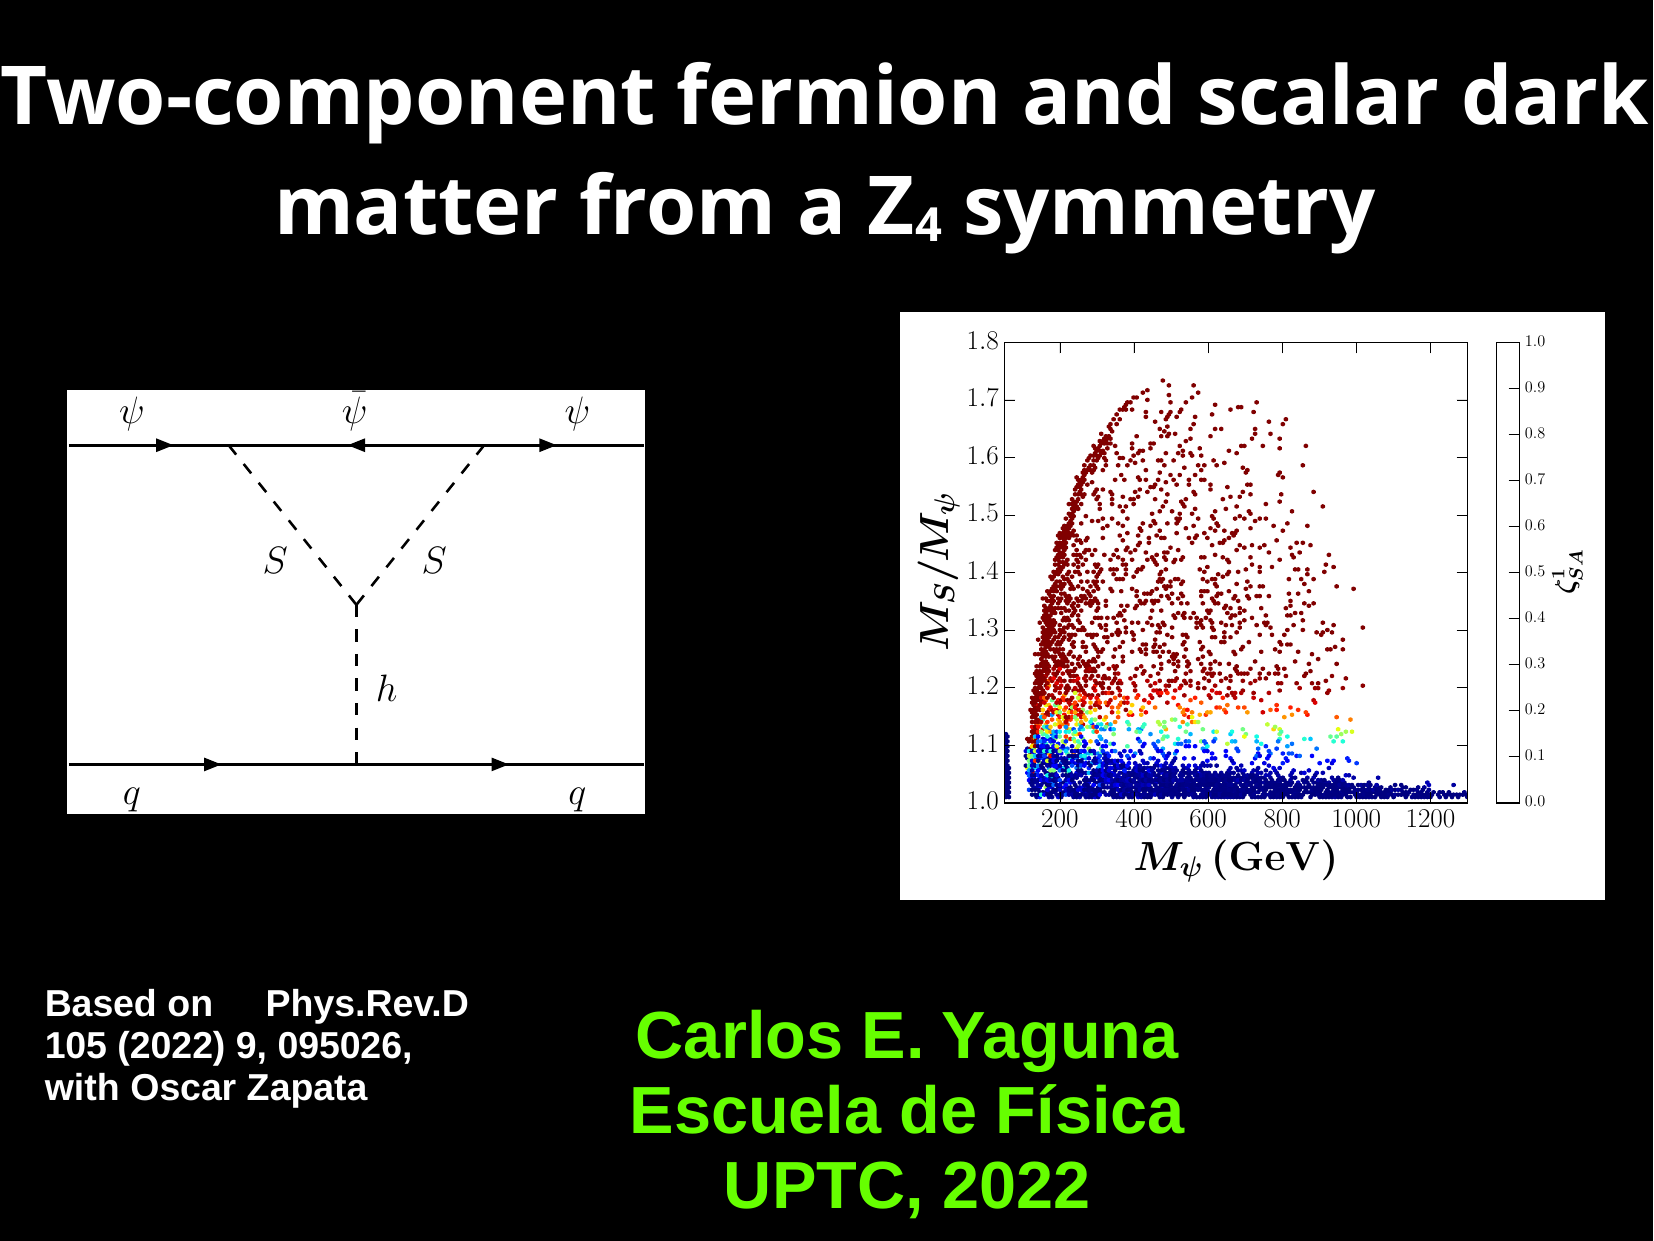

Two-component fermion and scalar dark matter from a Z4 symmetry
Based on Phys.Rev.D 105 (2022) 9, 095026,
with Oscar Zapata
Carlos E. Yaguna
Escuela de Física
UPTC, 2022